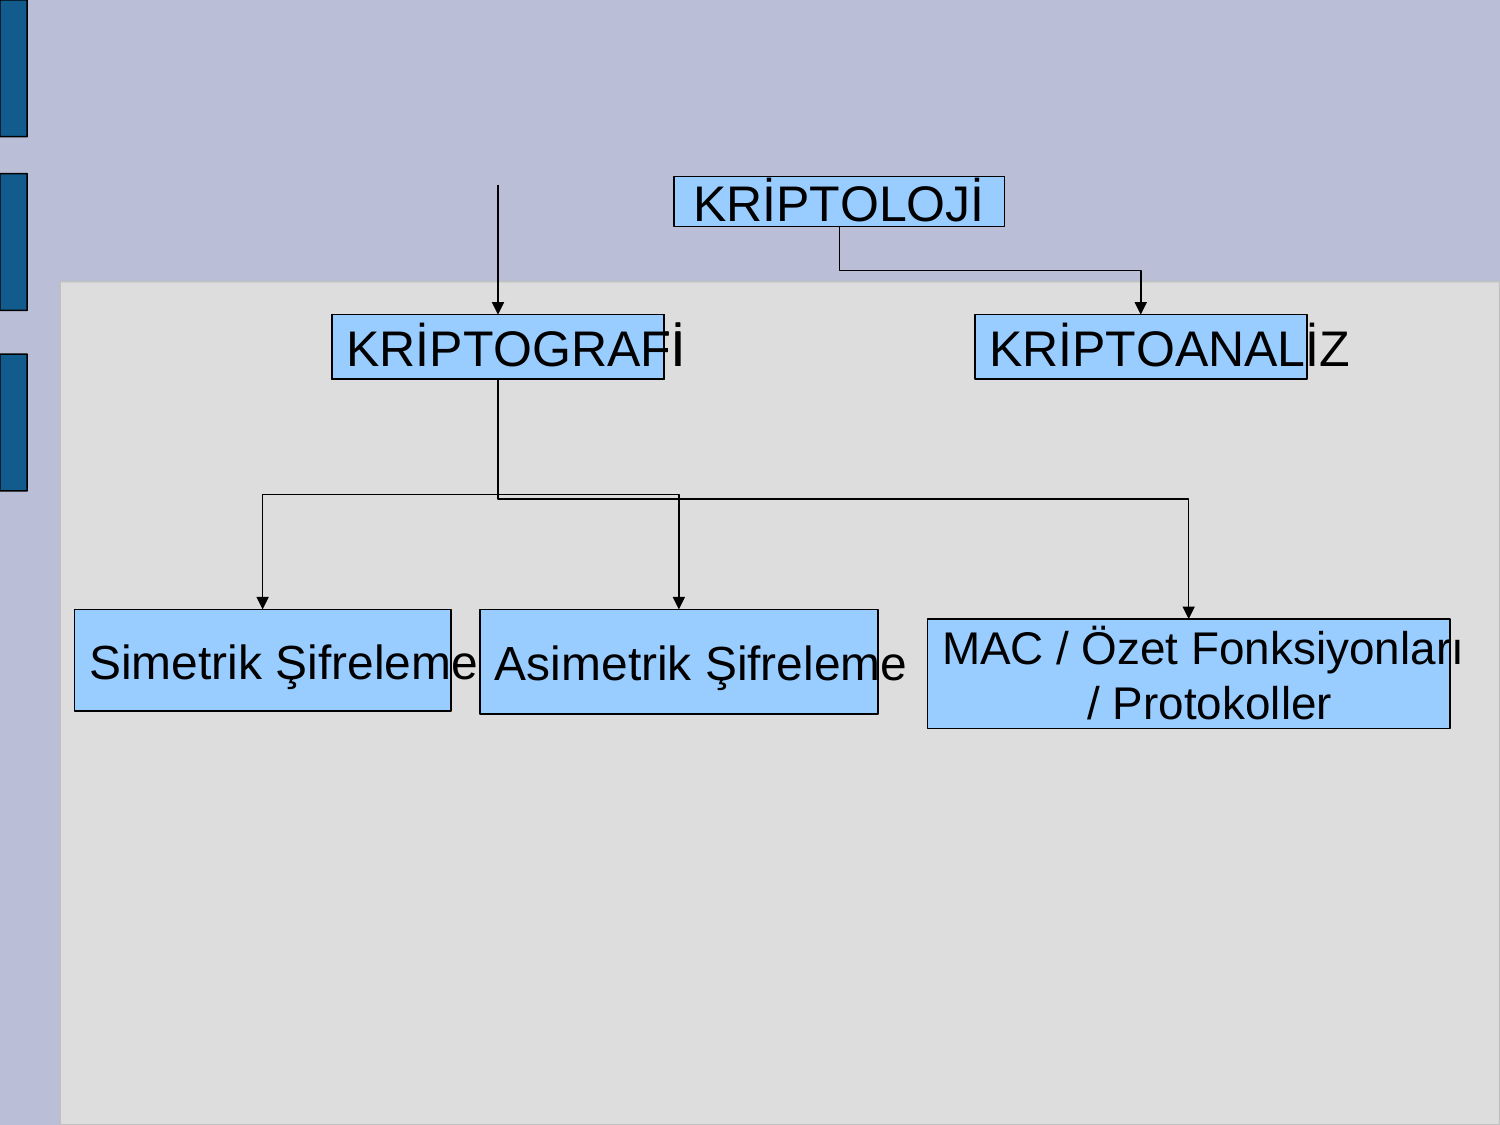

KRİPTOLOJİ
KRİPTOGRAFİ
KRİPTOGRAFİ
KRİPTOGRAFİ
KRİPTOANALİZ
Simetrik Şifreleme
Asimetrik Şifreleme
MAC / Özet Fonksiyonları
/ Protokoller